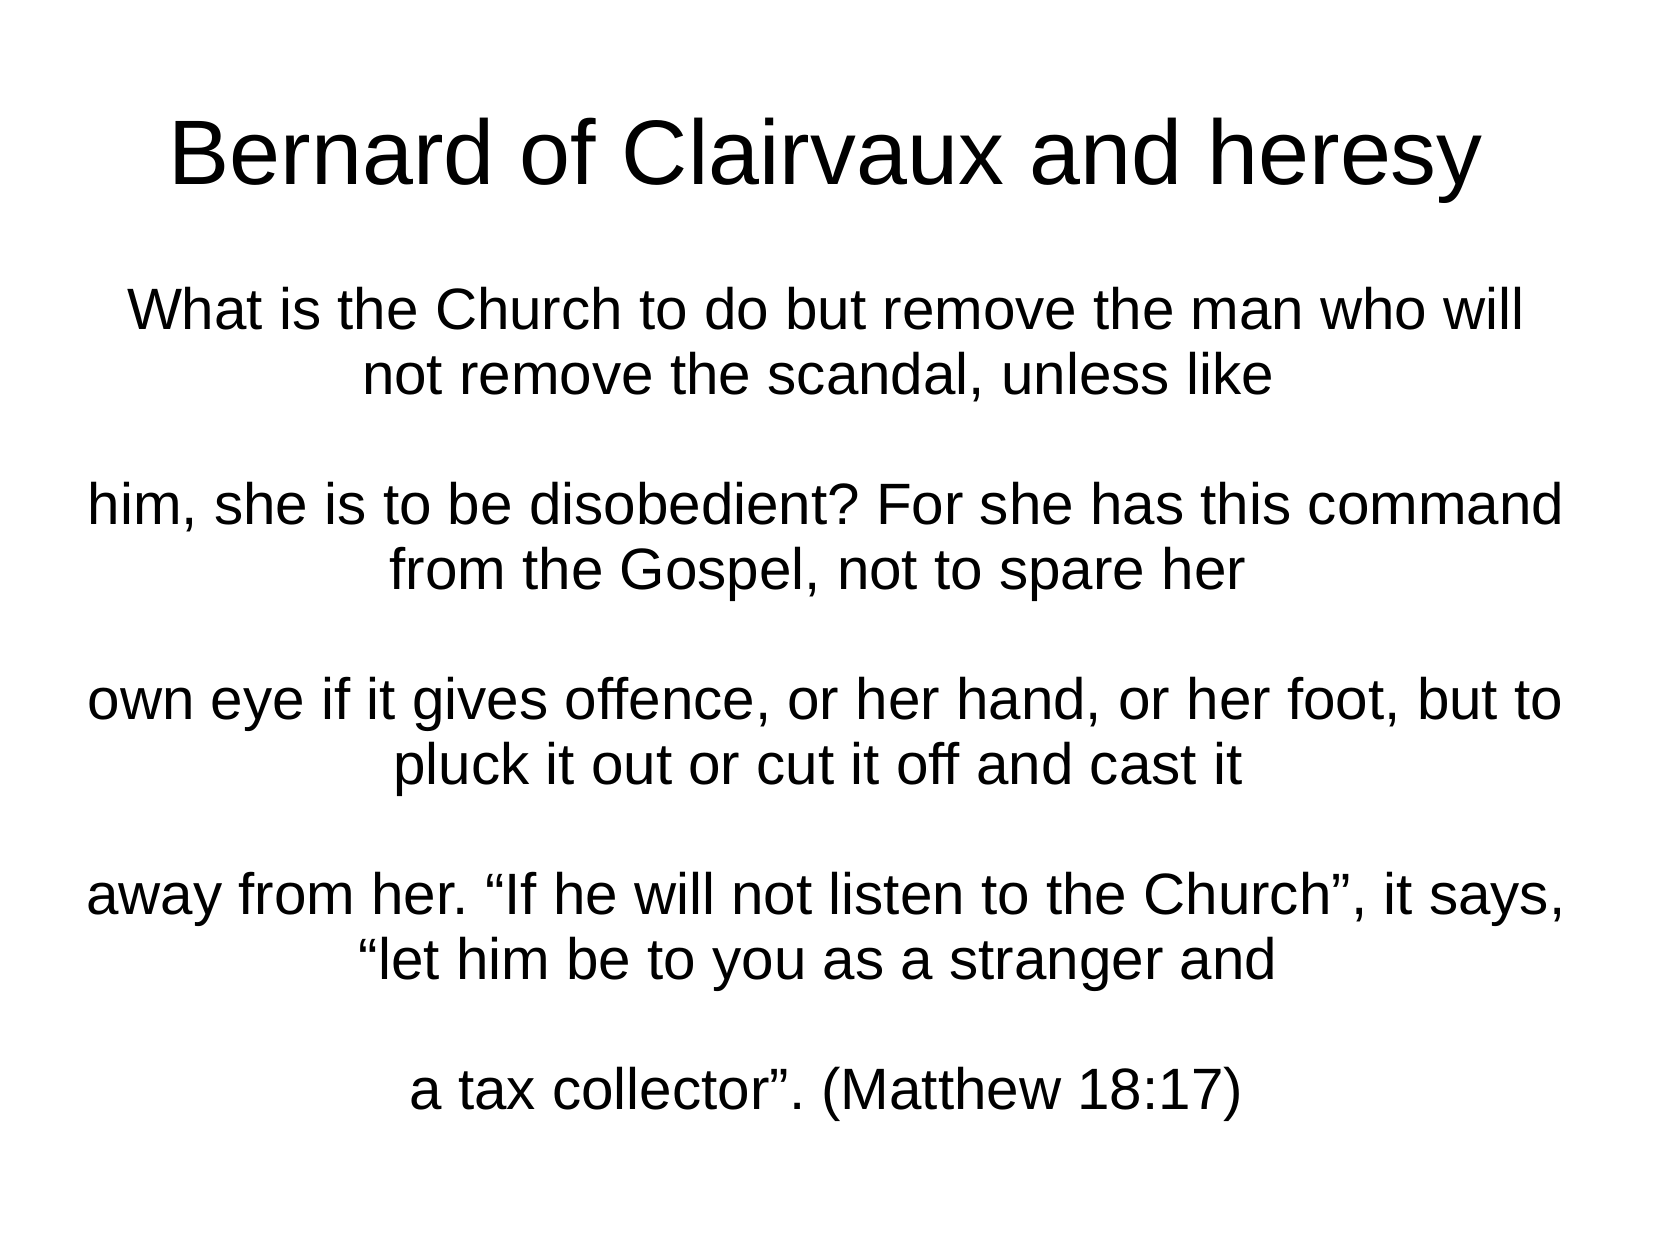

# Bernard of Clairvaux and heresy
What is the Church to do but remove the man who will not remove the scandal, unless like
him, she is to be disobedient? For she has this command from the Gospel, not to spare her
own eye if it gives offence, or her hand, or her foot, but to pluck it out or cut it off and cast it
away from her. “If he will not listen to the Church”, it says, “let him be to you as a stranger and
a tax collector”. (Matthew 18:17)